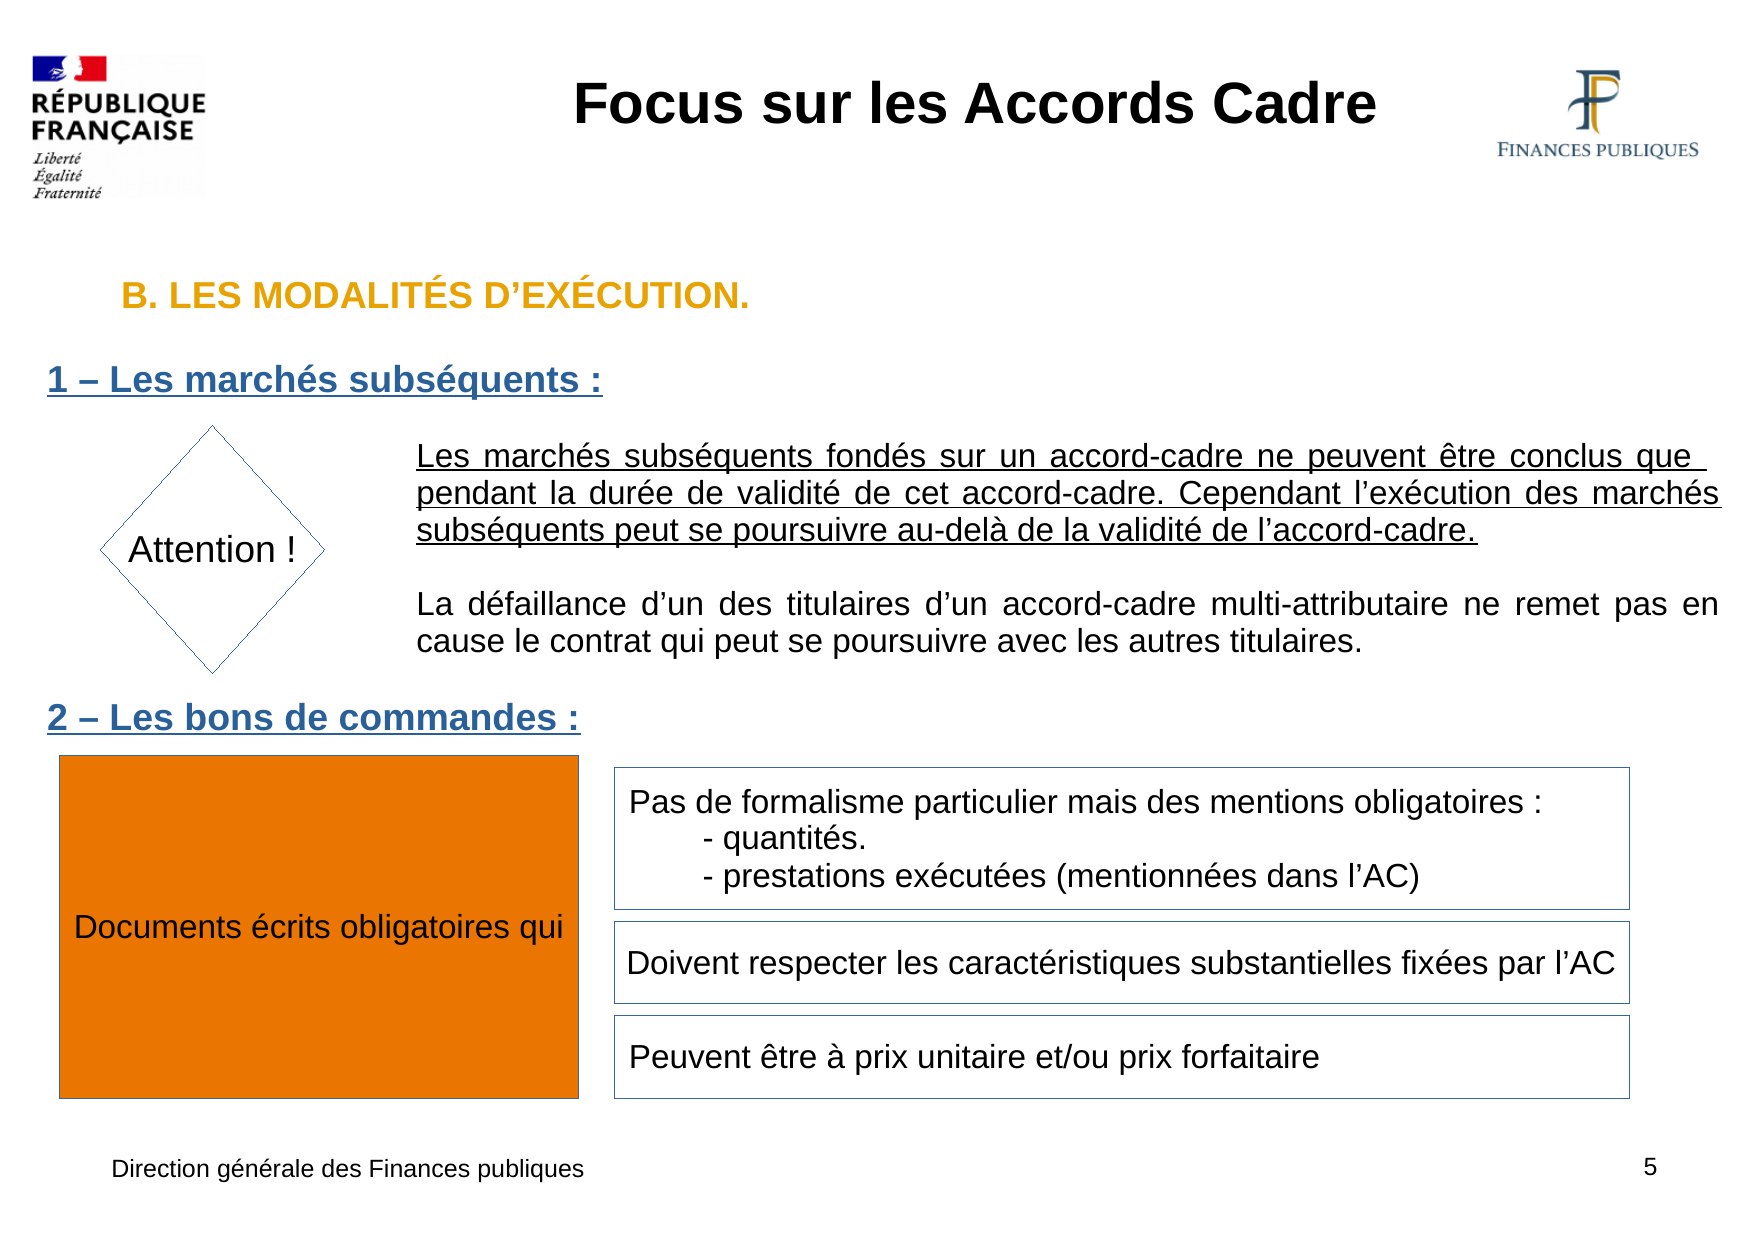

# Focus sur les Accords Cadre
	B. LES MODALITÉS D’EXÉCUTION.
1 – Les marchés subséquents :
					Les marchés subséquents fondés sur un accord-cadre ne peuvent être conclus que 						pendant la durée de validité de cet accord-cadre. Cependant l’exécution des marchés 					subséquents peut se poursuivre au-delà de la validité de l’accord-cadre.
					La défaillance d’un des titulaires d’un accord-cadre multi-attributaire ne remet pas en 					cause le contrat qui peut se poursuivre avec les autres titulaires.
2 – Les bons de commandes :
Attention !
Documents écrits obligatoires qui
Pas de formalisme particulier mais des mentions obligatoires :
	- quantités.
	- prestations exécutées (mentionnées dans l’AC)
Doivent respecter les caractéristiques substantielles fixées par l’AC
Peuvent être à prix unitaire et/ou prix forfaitaire